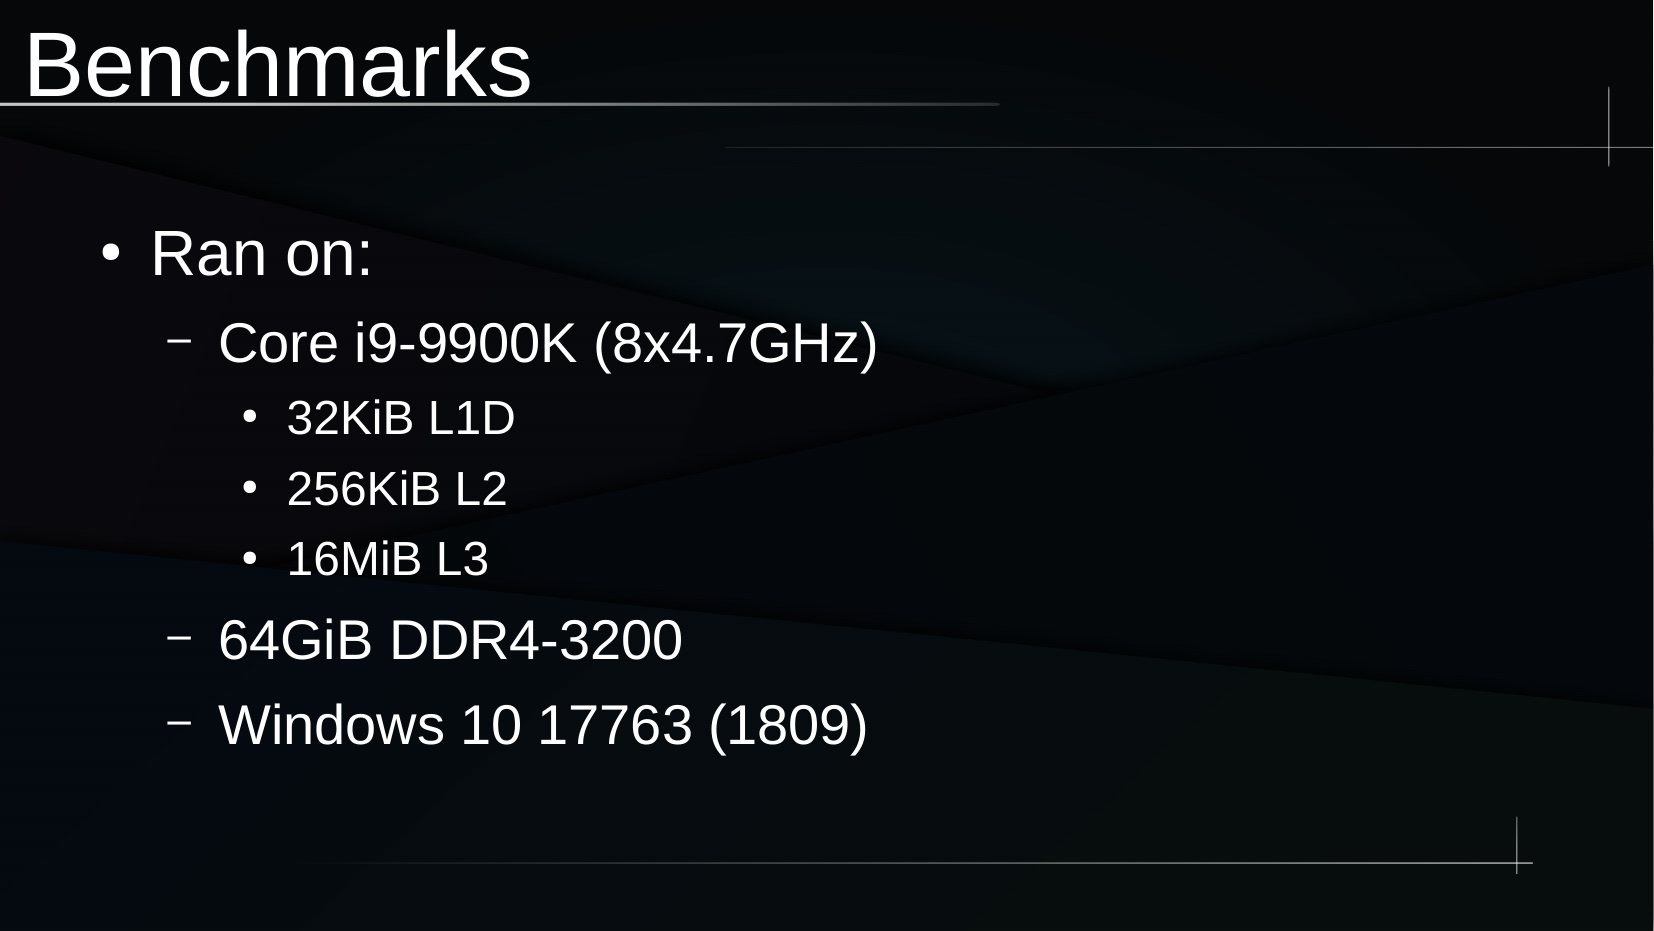

# Benchmarks
Ran on:
Core i9-9900K (8x4.7GHz)
32KiB L1D
256KiB L2
16MiB L3
64GiB DDR4-3200
Windows 10 17763 (1809)